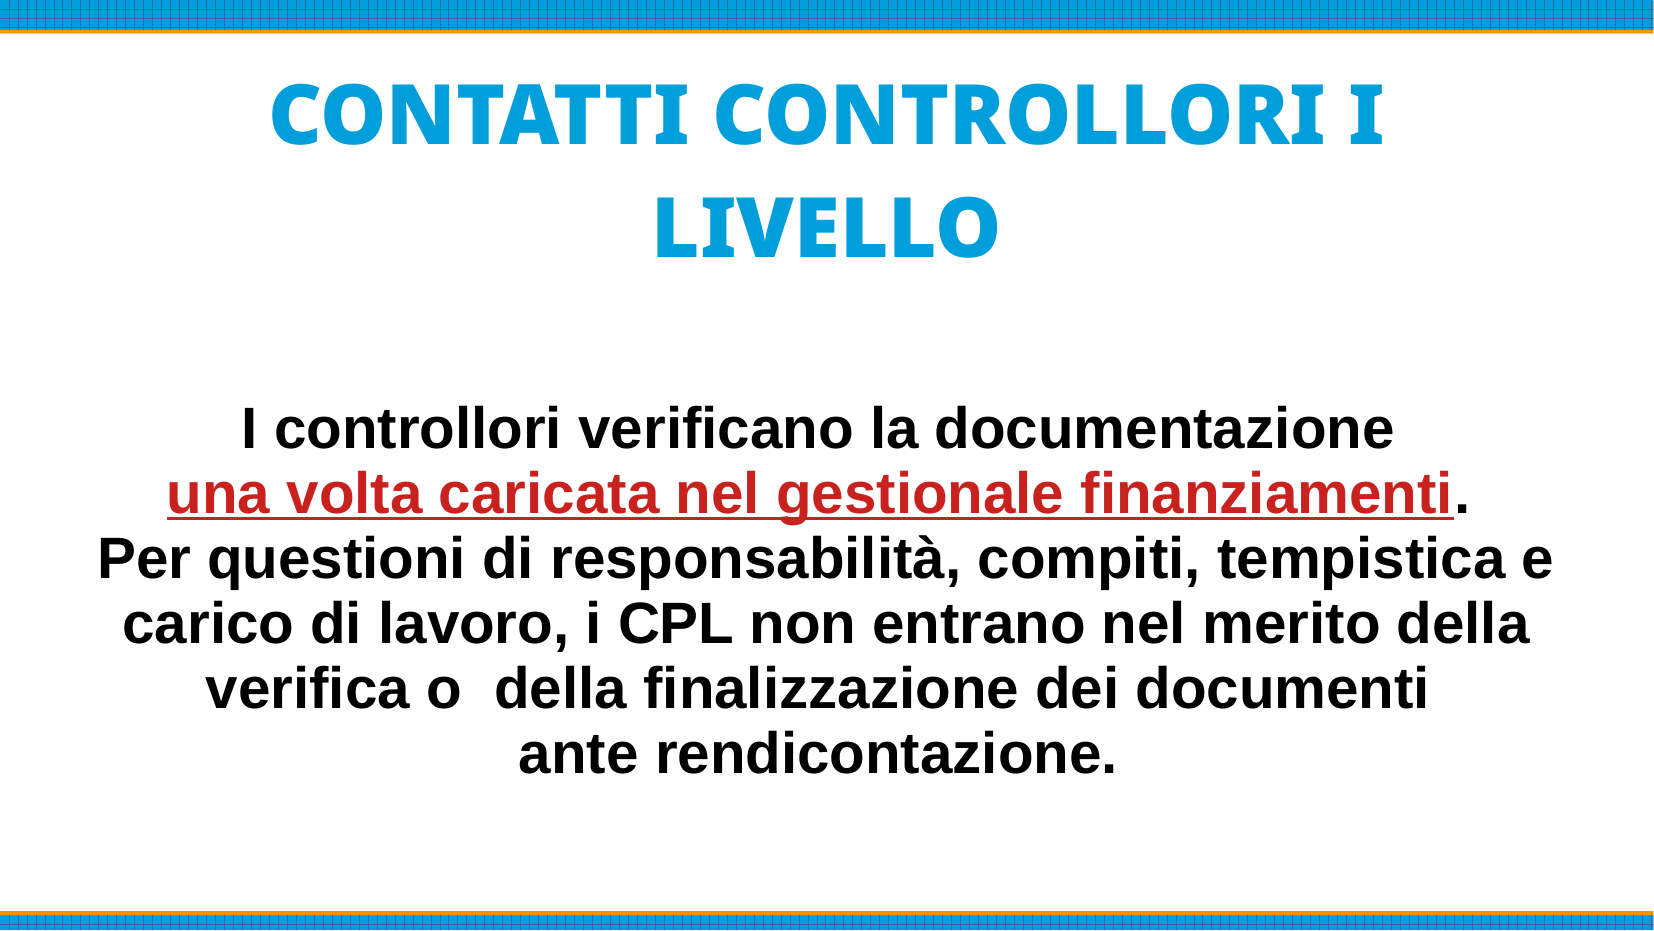

# CONTATTI CONTROLLORI I LIVELLO
I controllori verificano la documentazione
una volta caricata nel gestionale finanziamenti.
Per questioni di responsabilità, compiti, tempistica e carico di lavoro, i CPL non entrano nel merito della verifica o della finalizzazione dei documenti
ante rendicontazione.